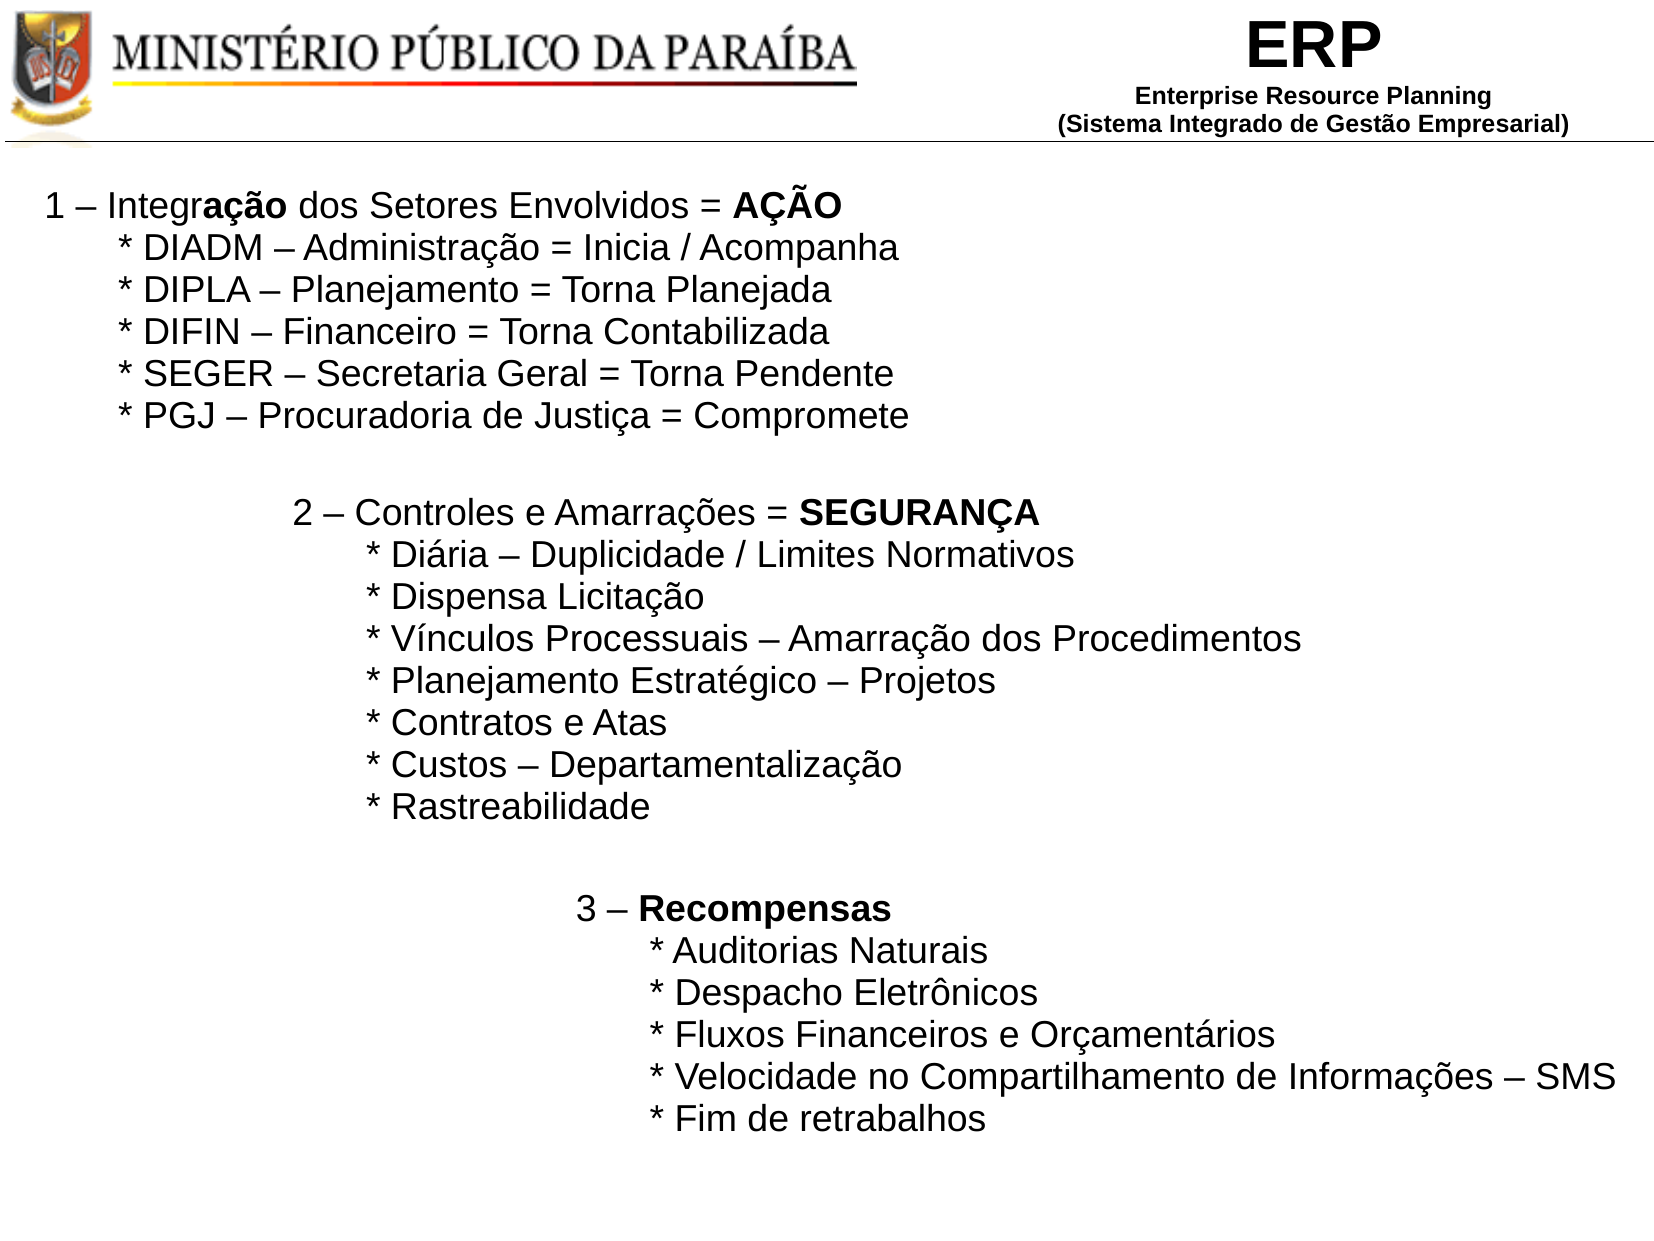

ERP
Enterprise Resource Planning
(Sistema Integrado de Gestão Empresarial)
1 – Integração dos Setores Envolvidos = AÇÃO
	* DIADM – Administração = Inicia / Acompanha
	* DIPLA – Planejamento = Torna Planejada
	* DIFIN – Financeiro = Torna Contabilizada
	* SEGER – Secretaria Geral = Torna Pendente
	* PGJ – Procuradoria de Justiça = Compromete
2 – Controles e Amarrações = SEGURANÇA
	* Diária – Duplicidade / Limites Normativos
	* Dispensa Licitação
	* Vínculos Processuais – Amarração dos Procedimentos
	* Planejamento Estratégico – Projetos
	* Contratos e Atas
	* Custos – Departamentalização
	* Rastreabilidade
3 – Recompensas
	* Auditorias Naturais
	* Despacho Eletrônicos
	* Fluxos Financeiros e Orçamentários
	* Velocidade no Compartilhamento de Informações – SMS
	* Fim de retrabalhos